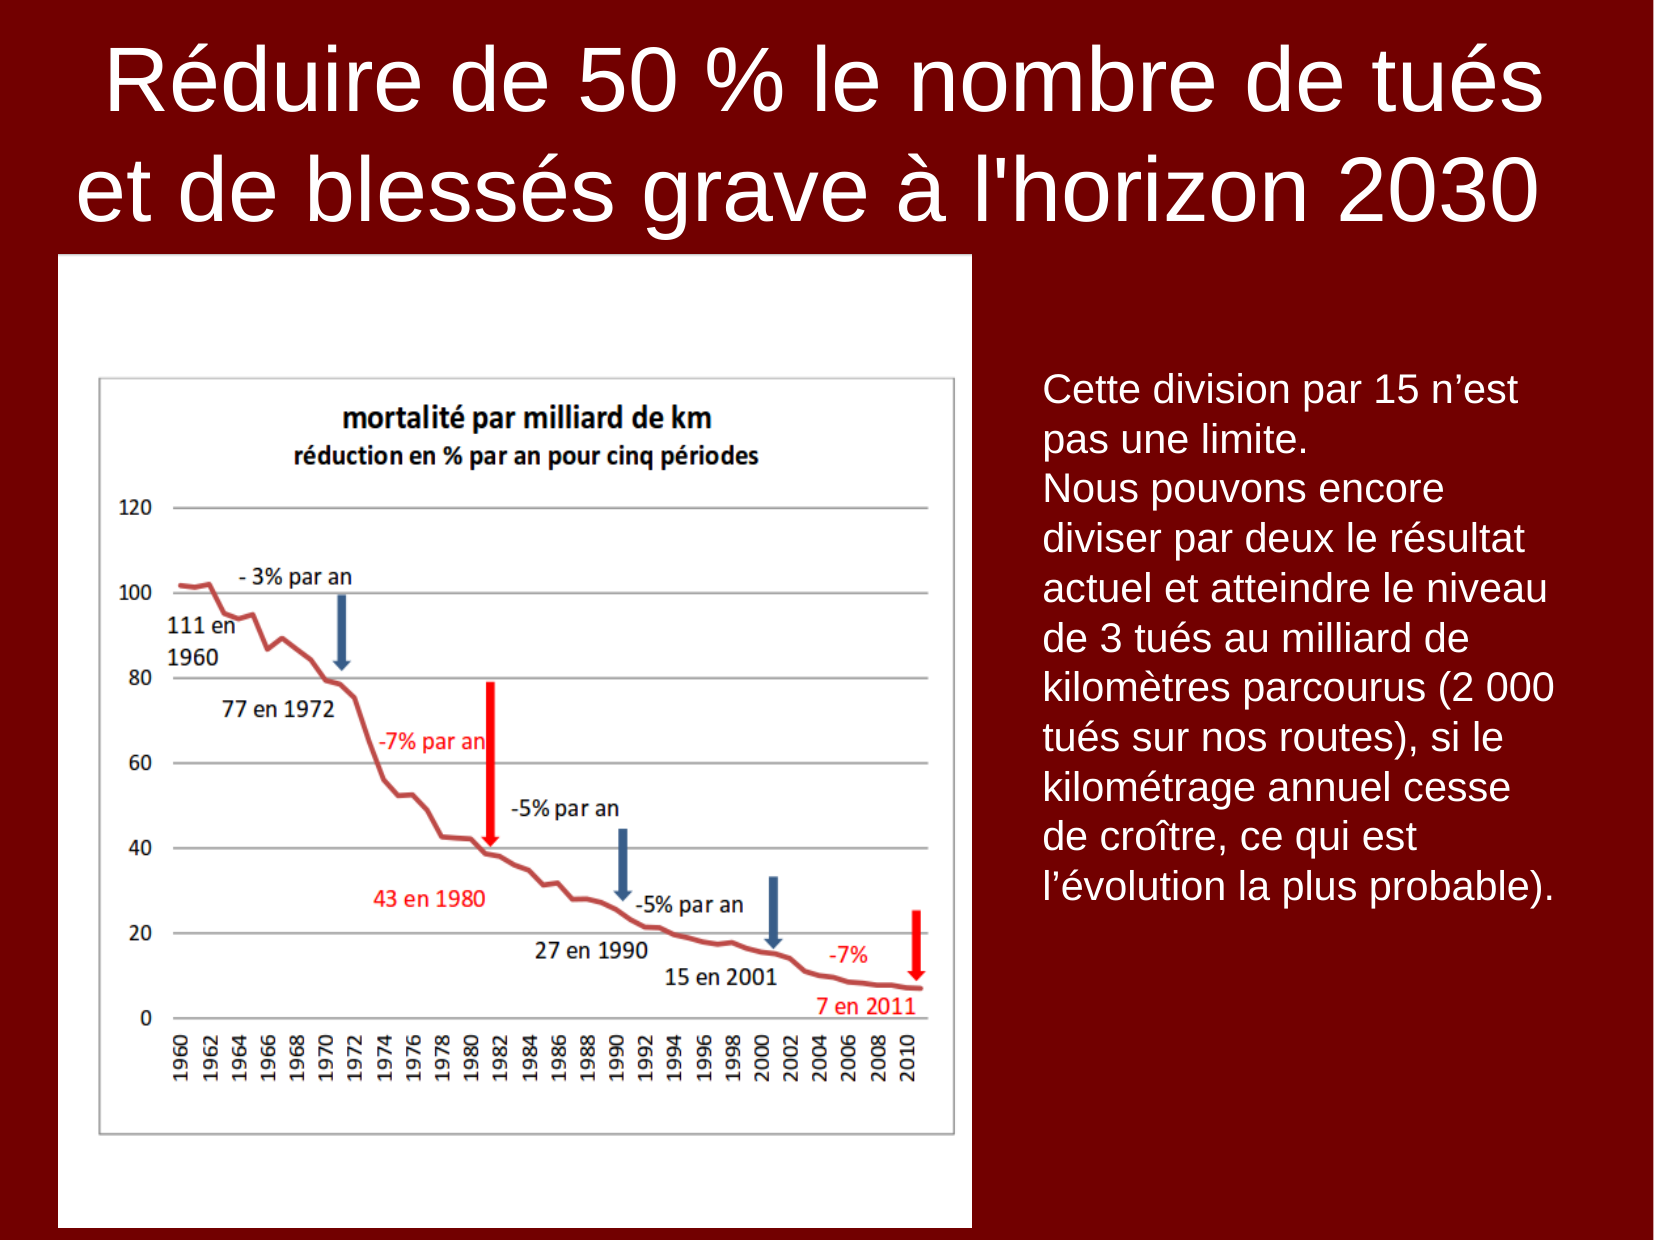

# Réduire de 50 % le nombre de tués et de blessés grave à l'horizon 2030
Cette division par 15 n’est pas une limite.
Nous pouvons encore diviser par deux le résultat actuel et atteindre le niveau de 3 tués au milliard de
kilomètres parcourus (2 000 tués sur nos routes), si le kilométrage annuel cesse de croître, ce qui est
l’évolution la plus probable).